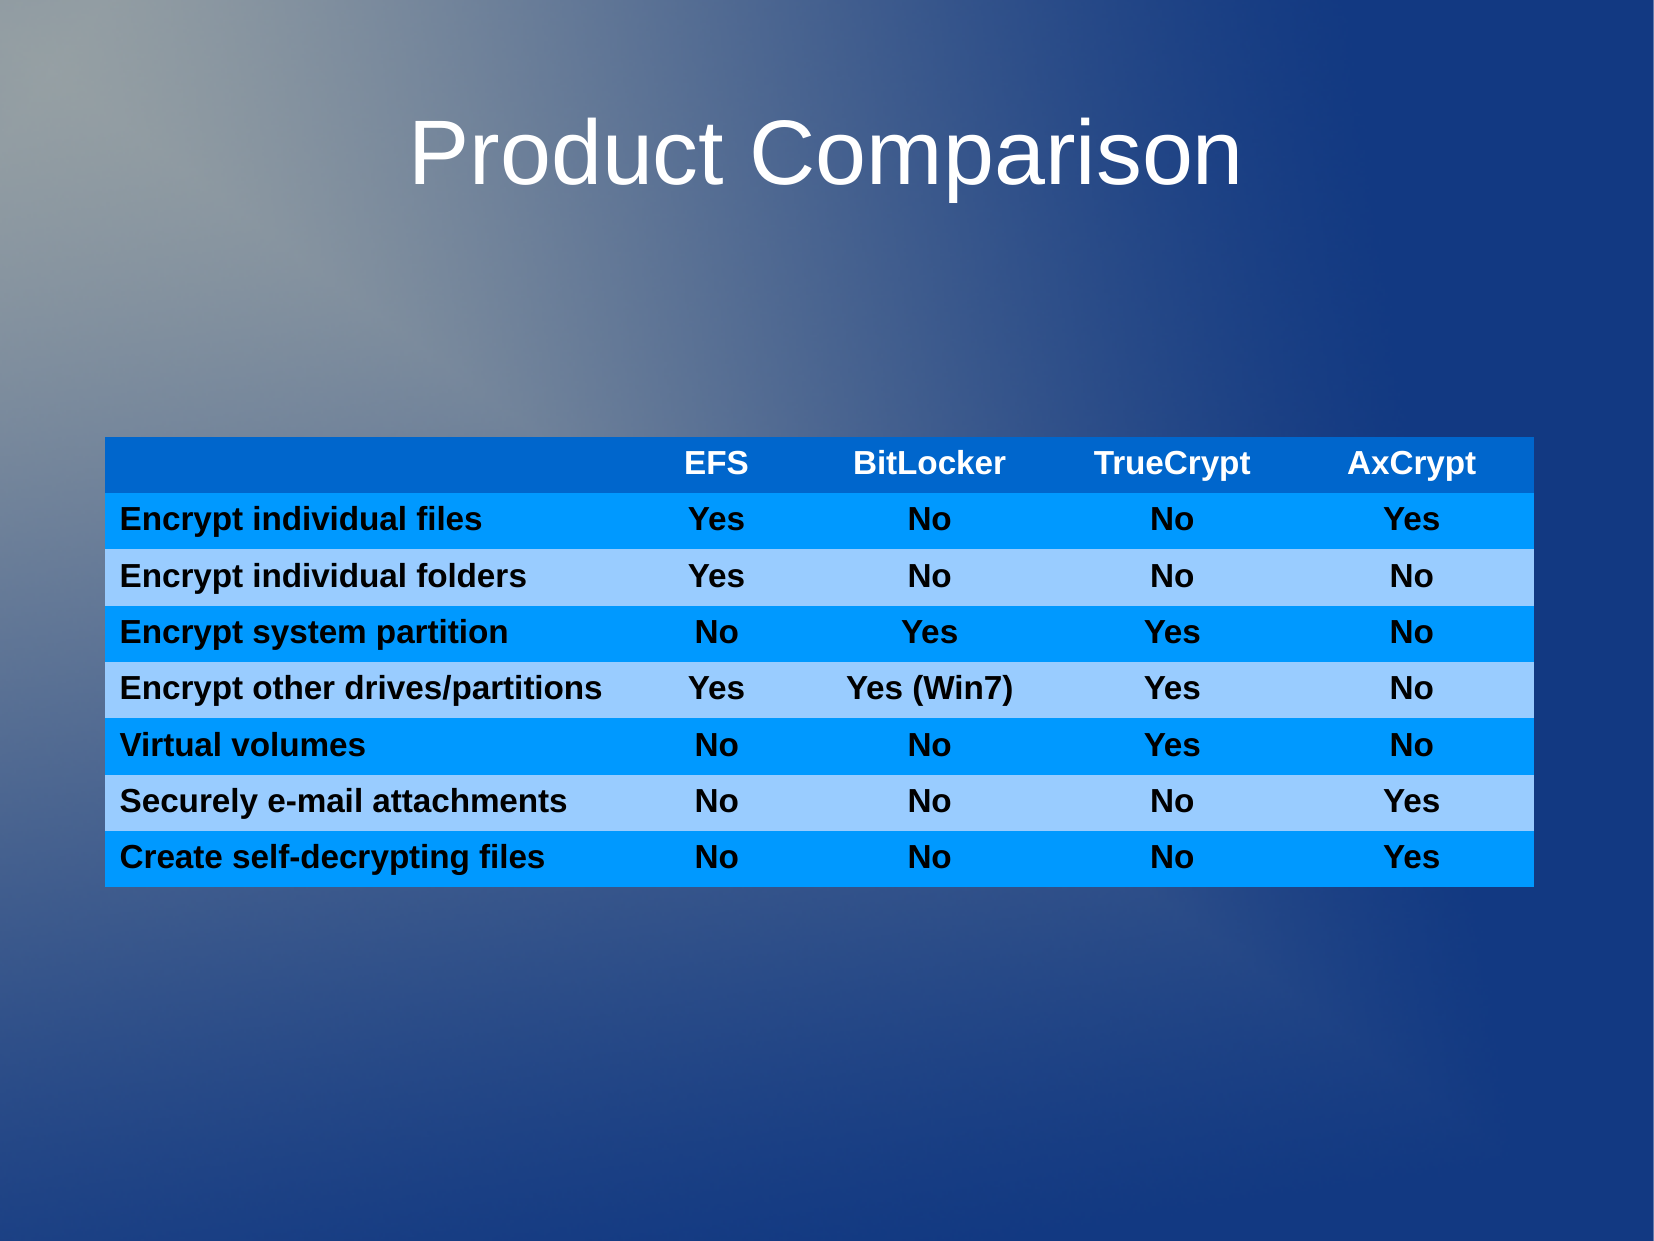

# Product Comparison
| | EFS | BitLocker | TrueCrypt | AxCrypt |
| --- | --- | --- | --- | --- |
| Encrypt individual files | Yes | No | No | Yes |
| Encrypt individual folders | Yes | No | No | No |
| Encrypt system partition | No | Yes | Yes | No |
| Encrypt other drives/partitions | Yes | Yes (Win7) | Yes | No |
| Virtual volumes | No | No | Yes | No |
| Securely e-mail attachments | No | No | No | Yes |
| Create self-decrypting files | No | No | No | Yes |